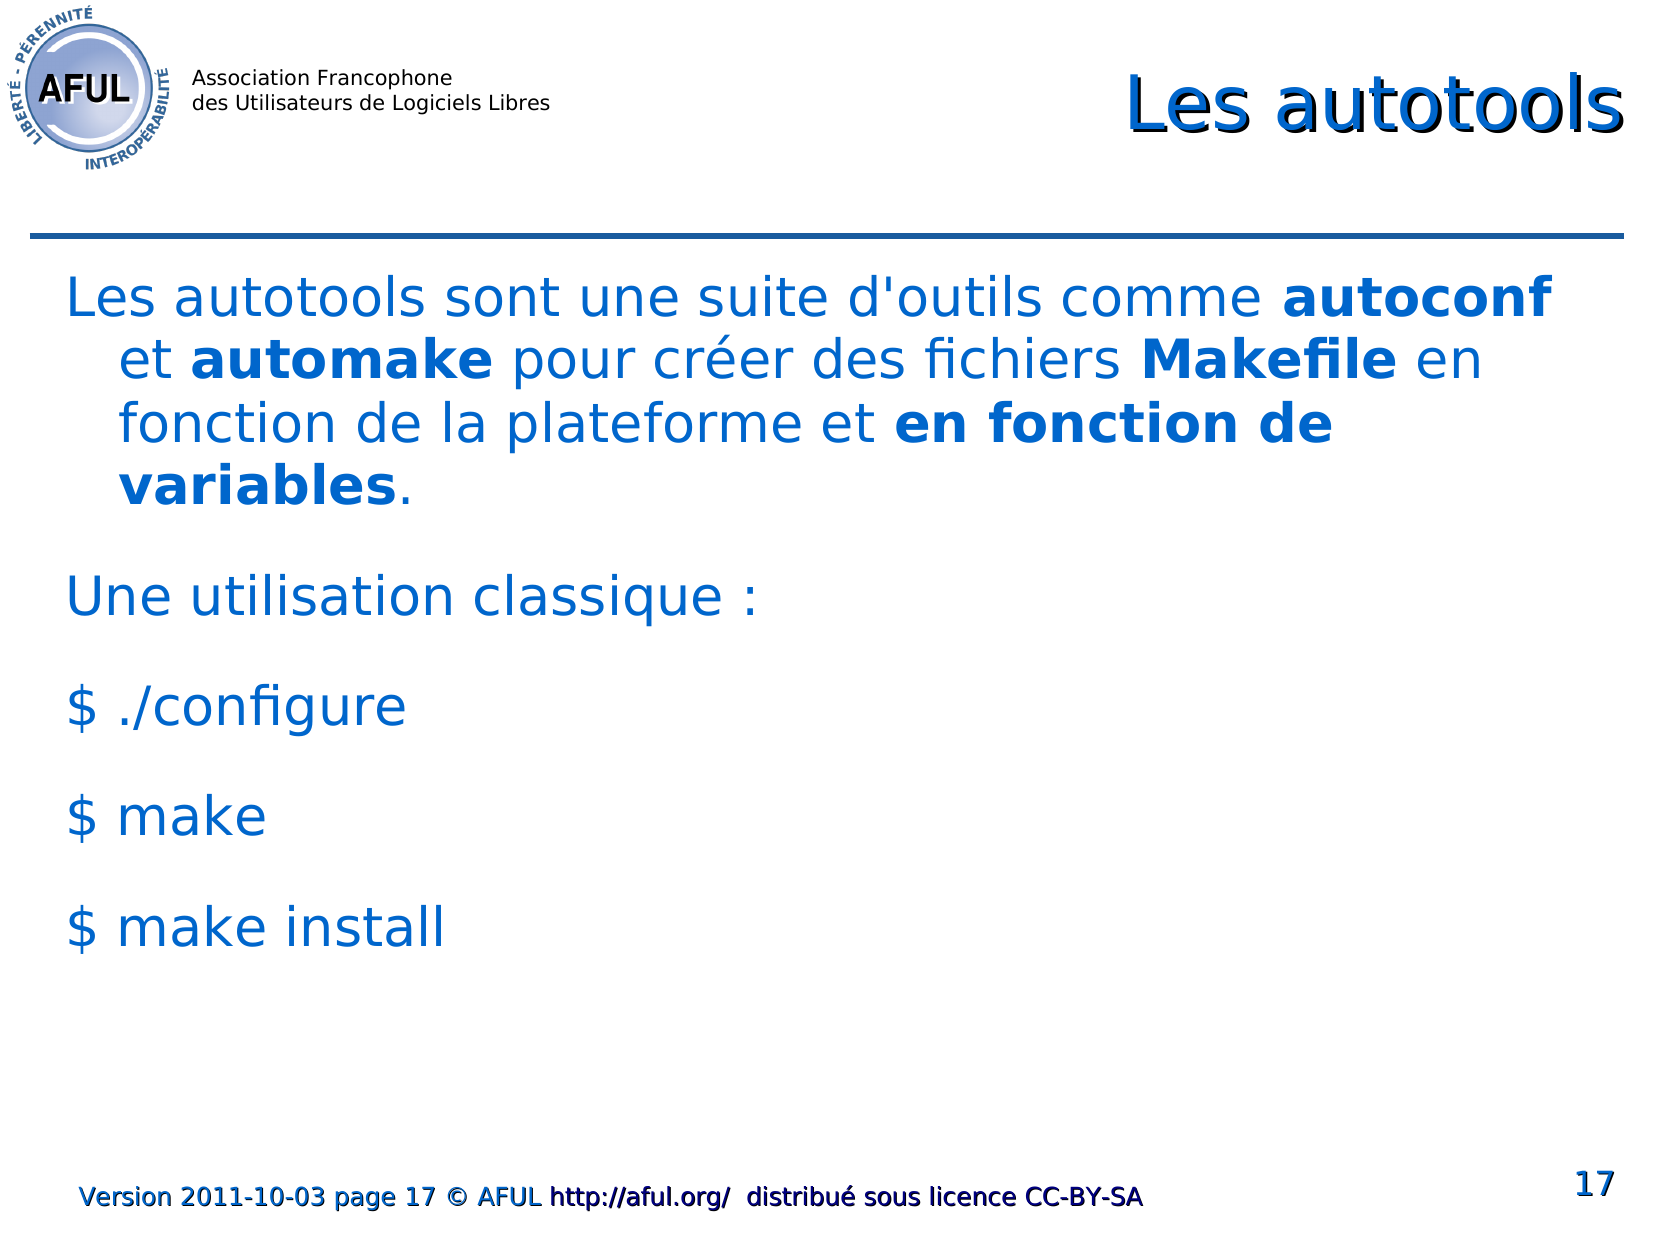

# Les autotools
Les autotools sont une suite d'outils comme autoconf et automake pour créer des fichiers Makefile en fonction de la plateforme et en fonction de variables.
Une utilisation classique :
$ ./configure
$ make
$ make install